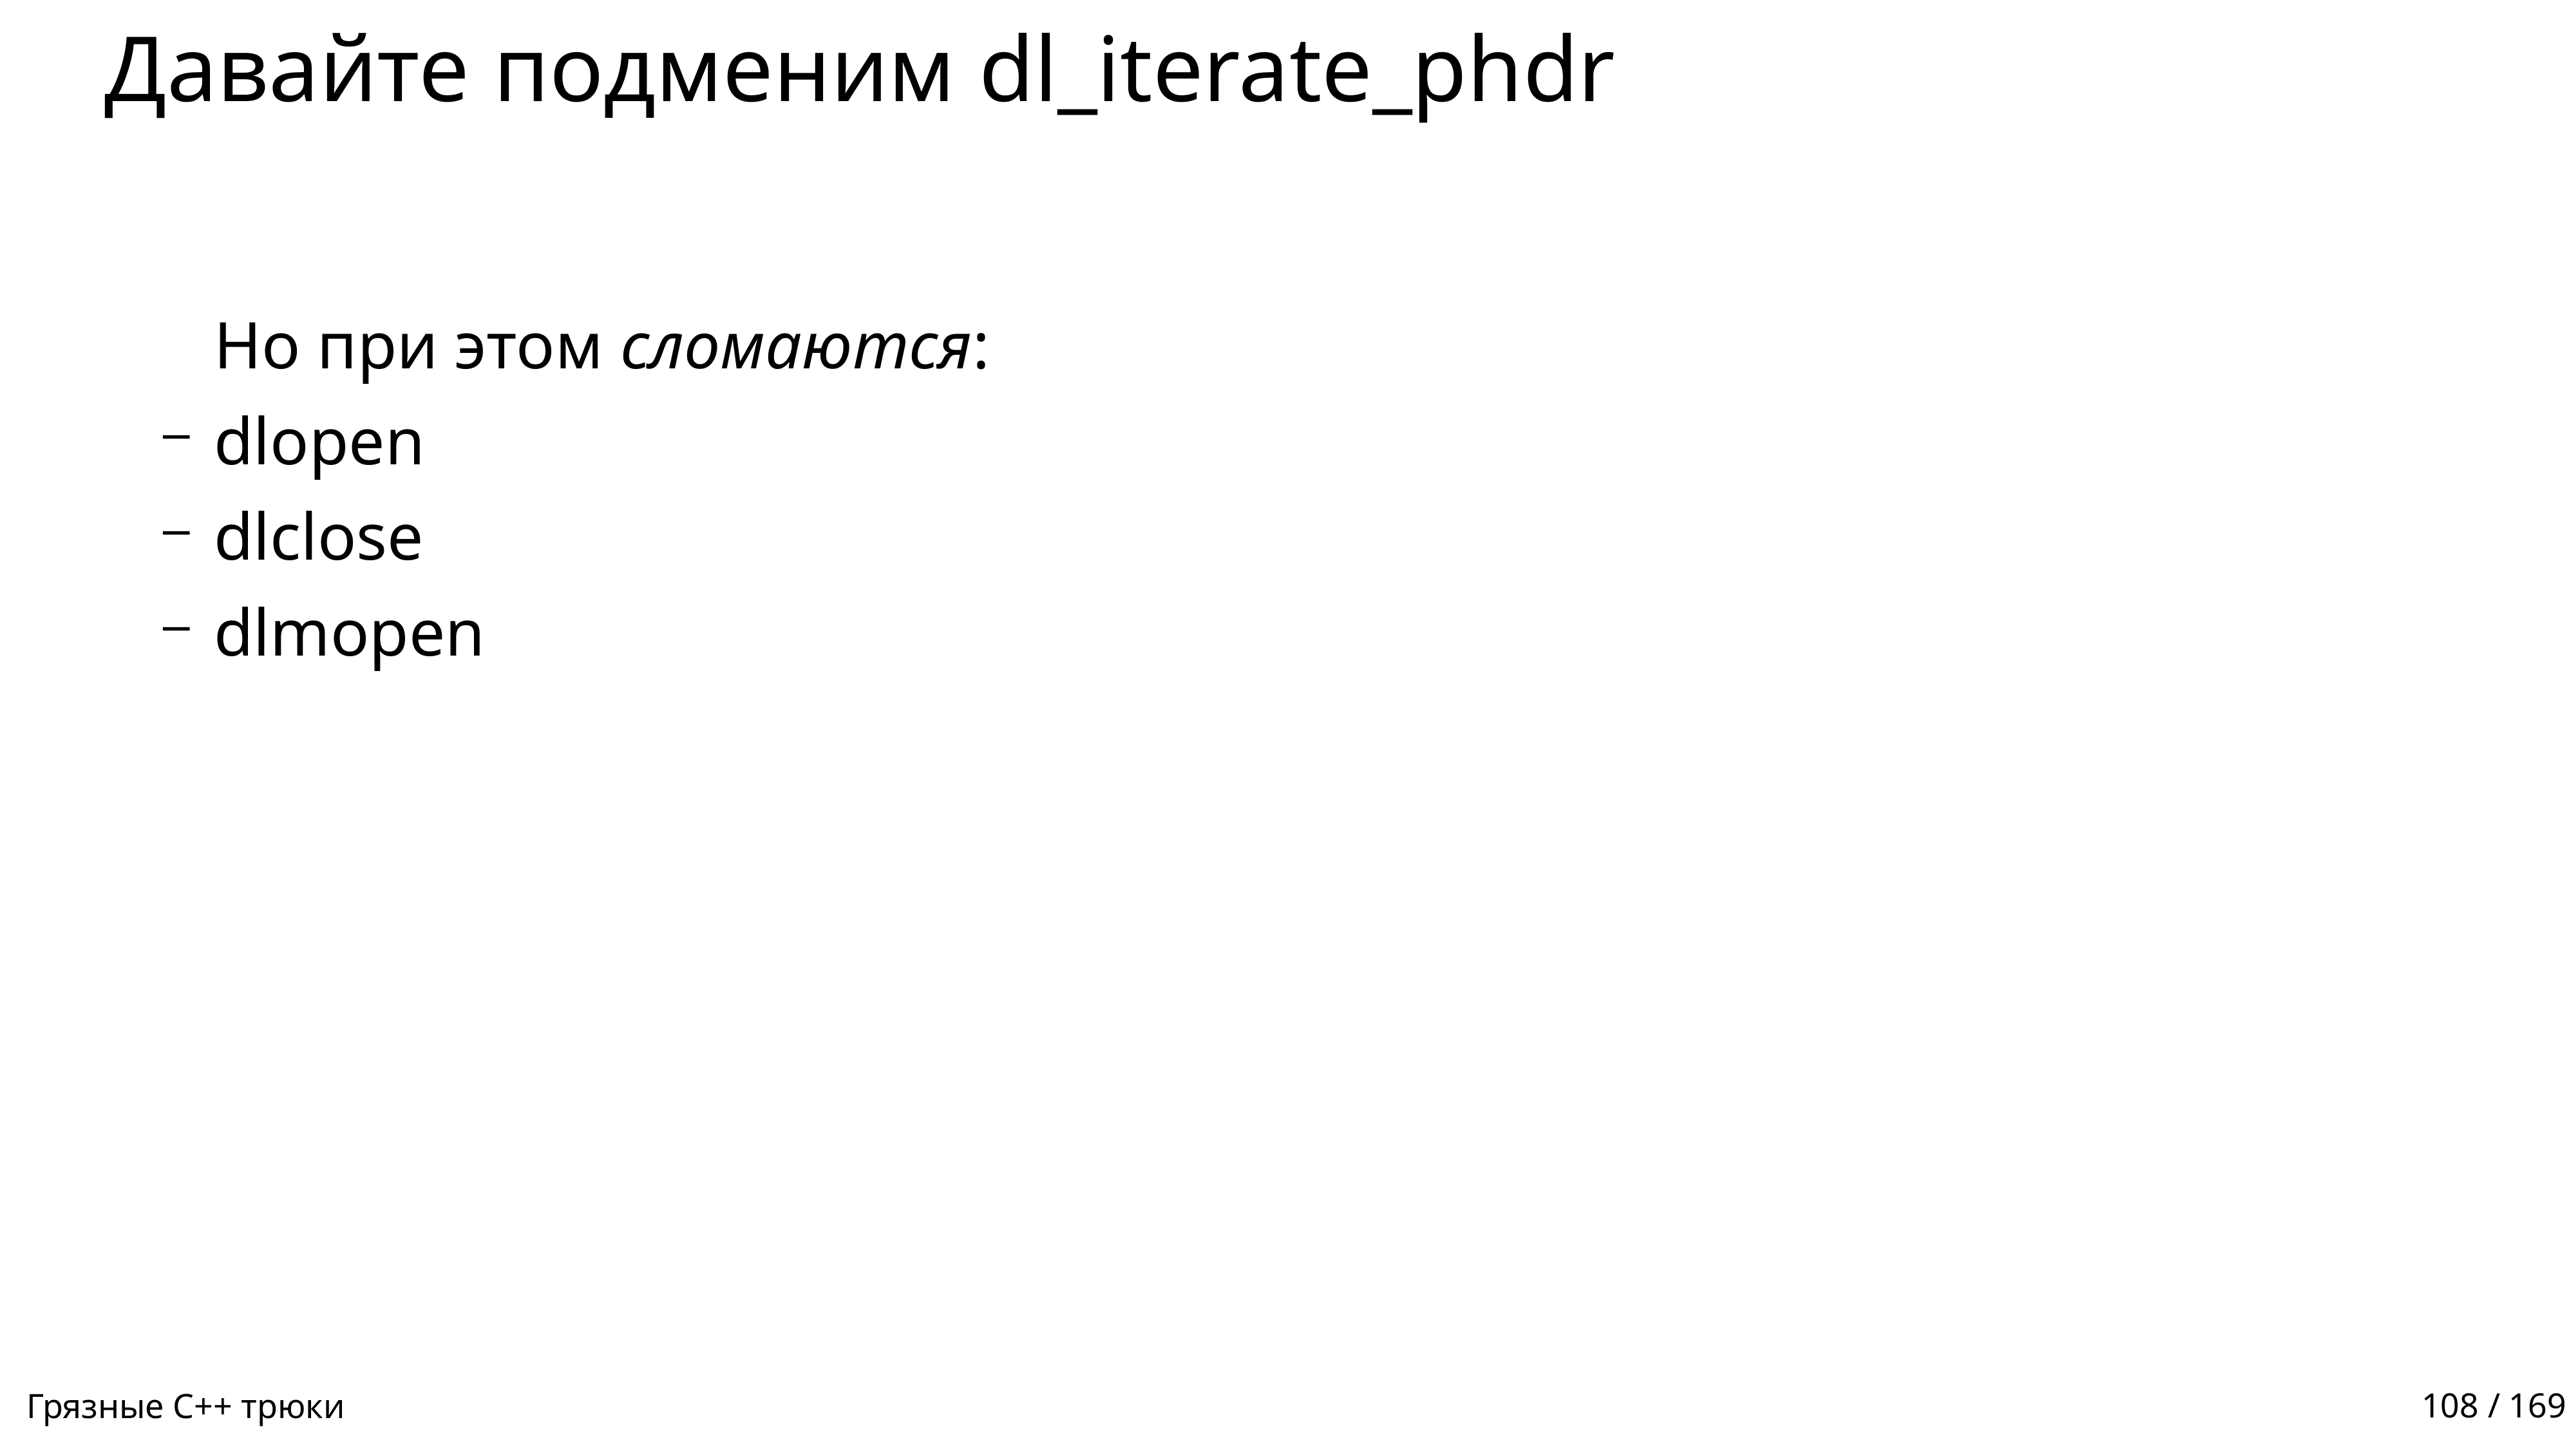

Давайте подменим dl_iterate_phdr
# Но при этом сломаются:
 dlopen
 dlclose
 dlmopen
Грязные C++ трюки